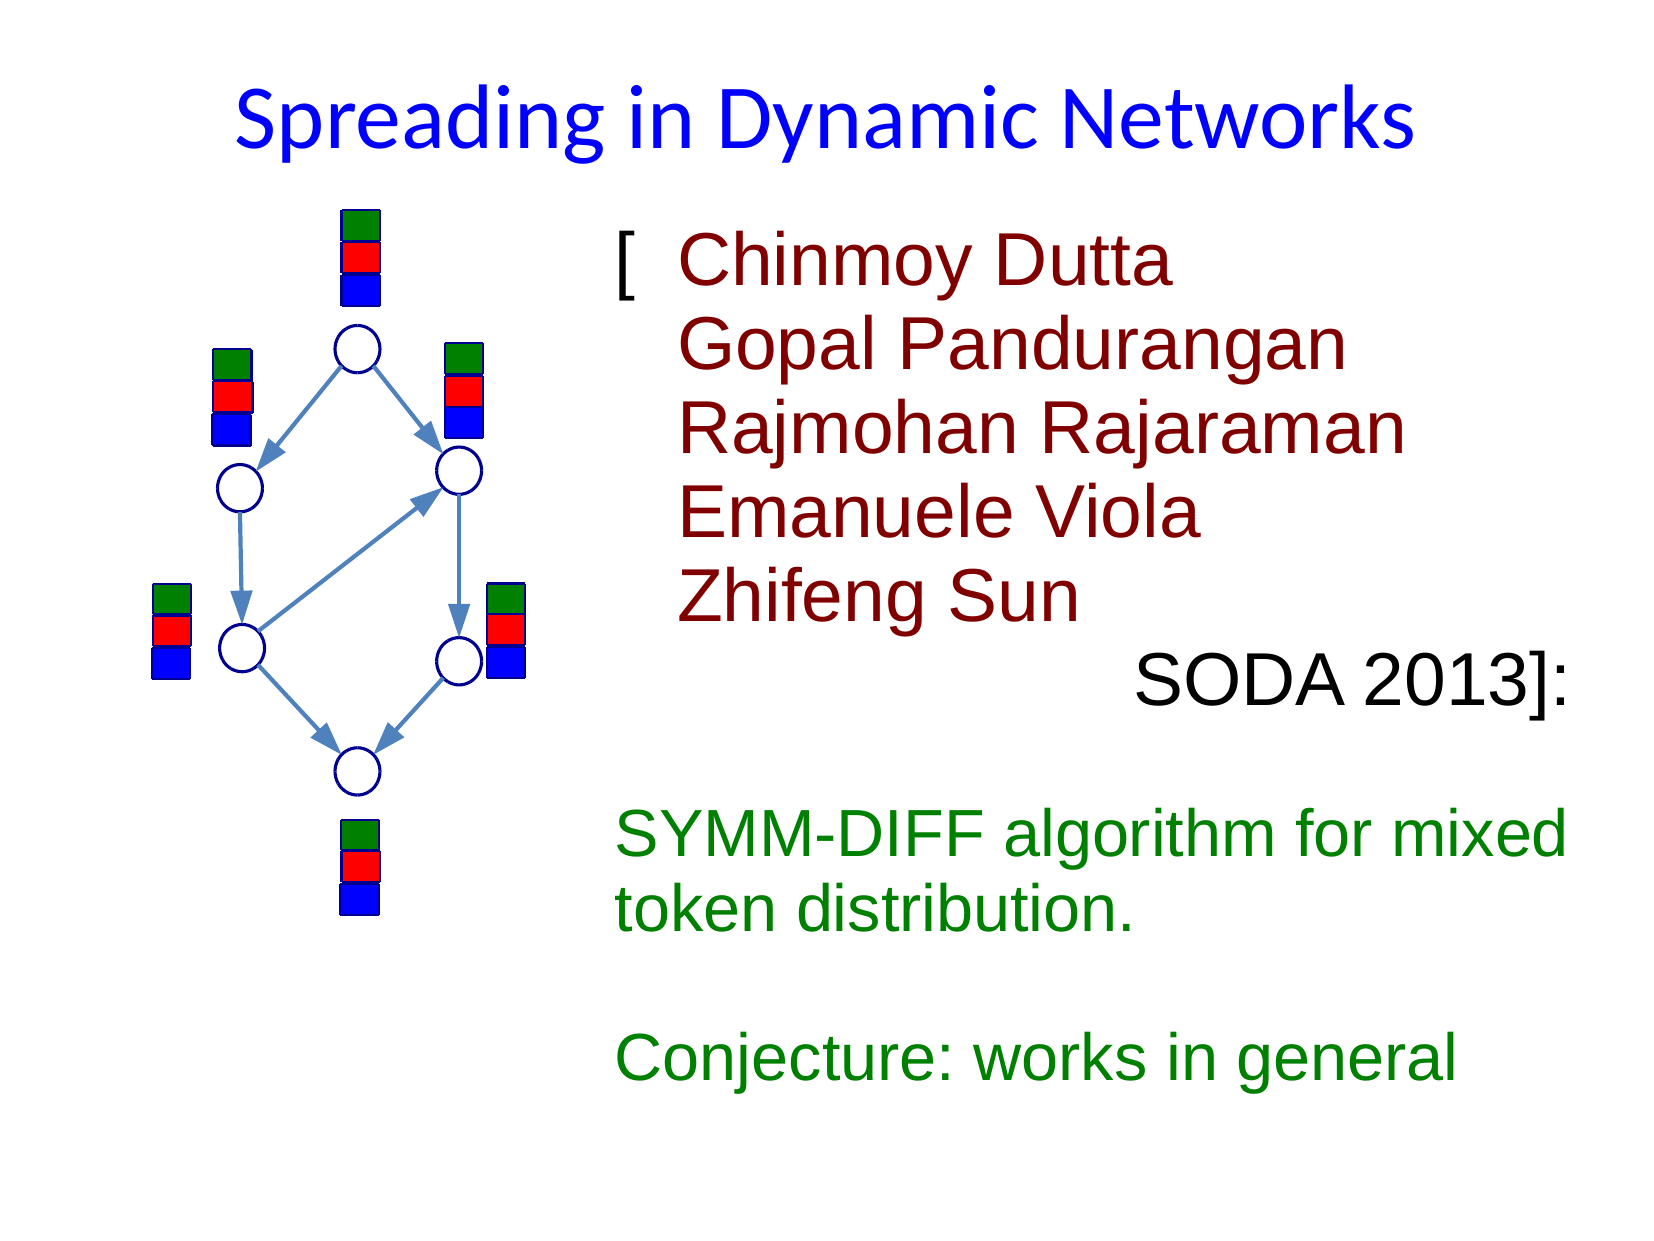

# Spreading in Dynamic Networks
[ Chinmoy Dutta
 Gopal Pandurangan
 Rajmohan Rajaraman
 Emanuele Viola
 Zhifeng Sun
 SODA 2013]:
SYMM-DIFF algorithm for mixed token distribution.
Conjecture: works in general